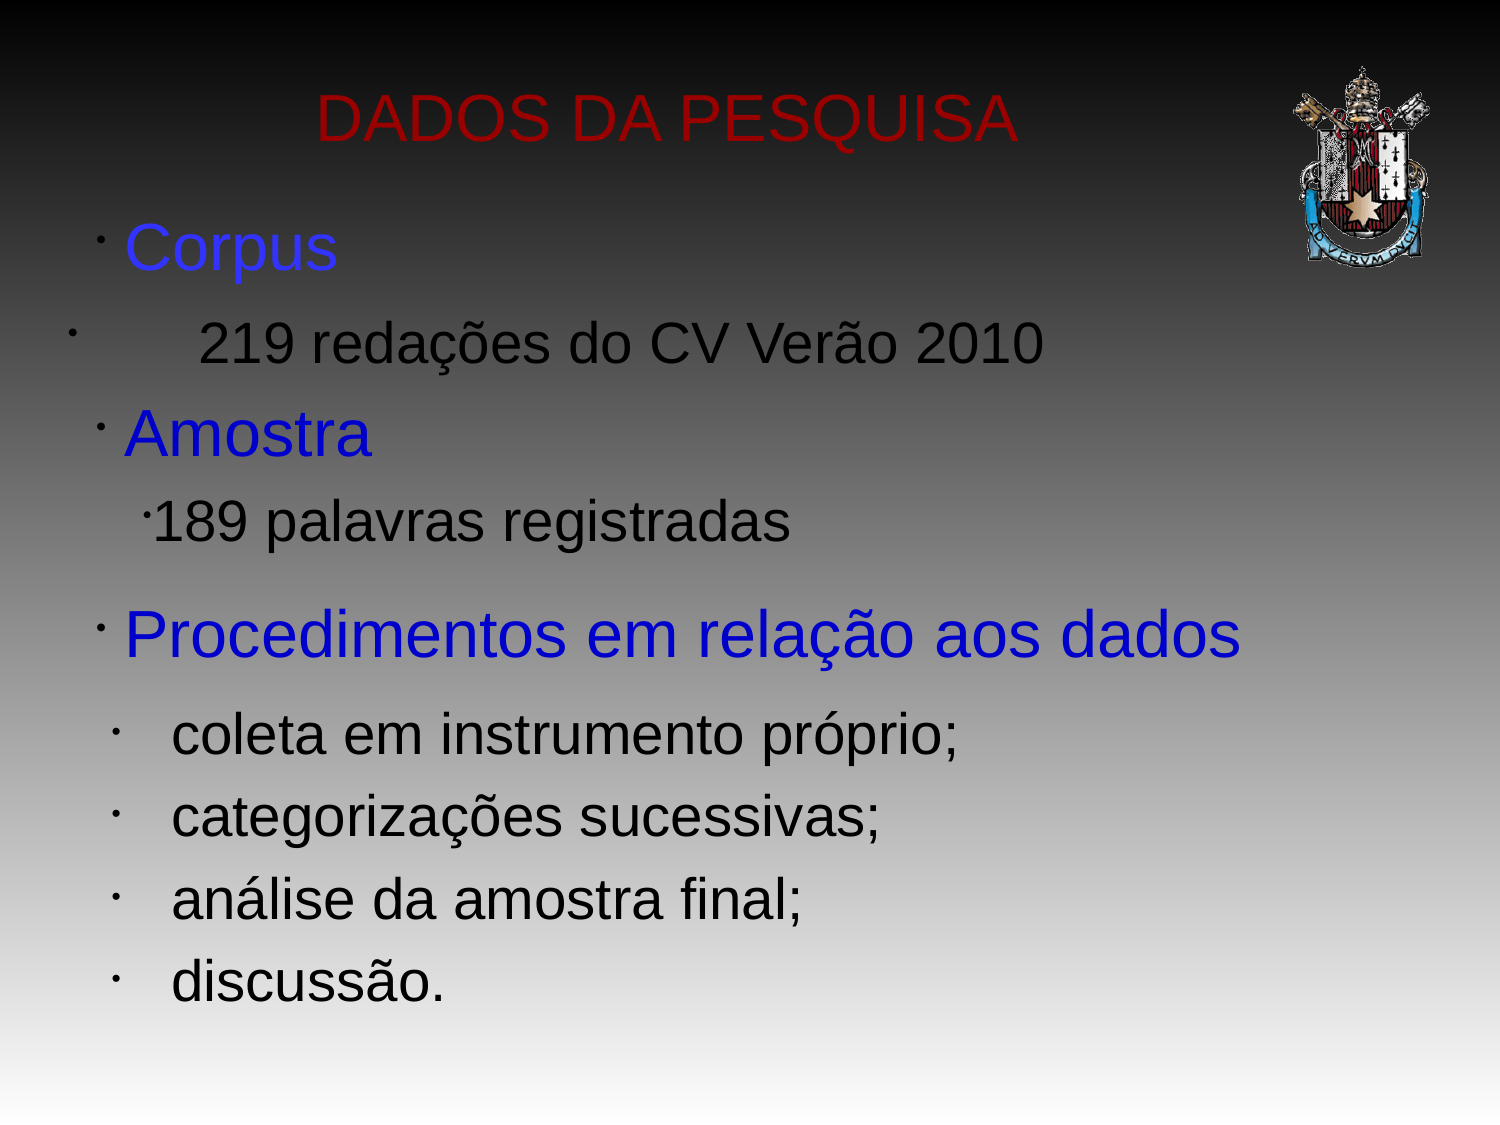

# DADOS DA PESQUISA
Corpus
 219 redações do CV Verão 2010
Amostra
189 palavras registradas
Procedimentos em relação aos dados
coleta em instrumento próprio;
categorizações sucessivas;
análise da amostra final;
discussão.